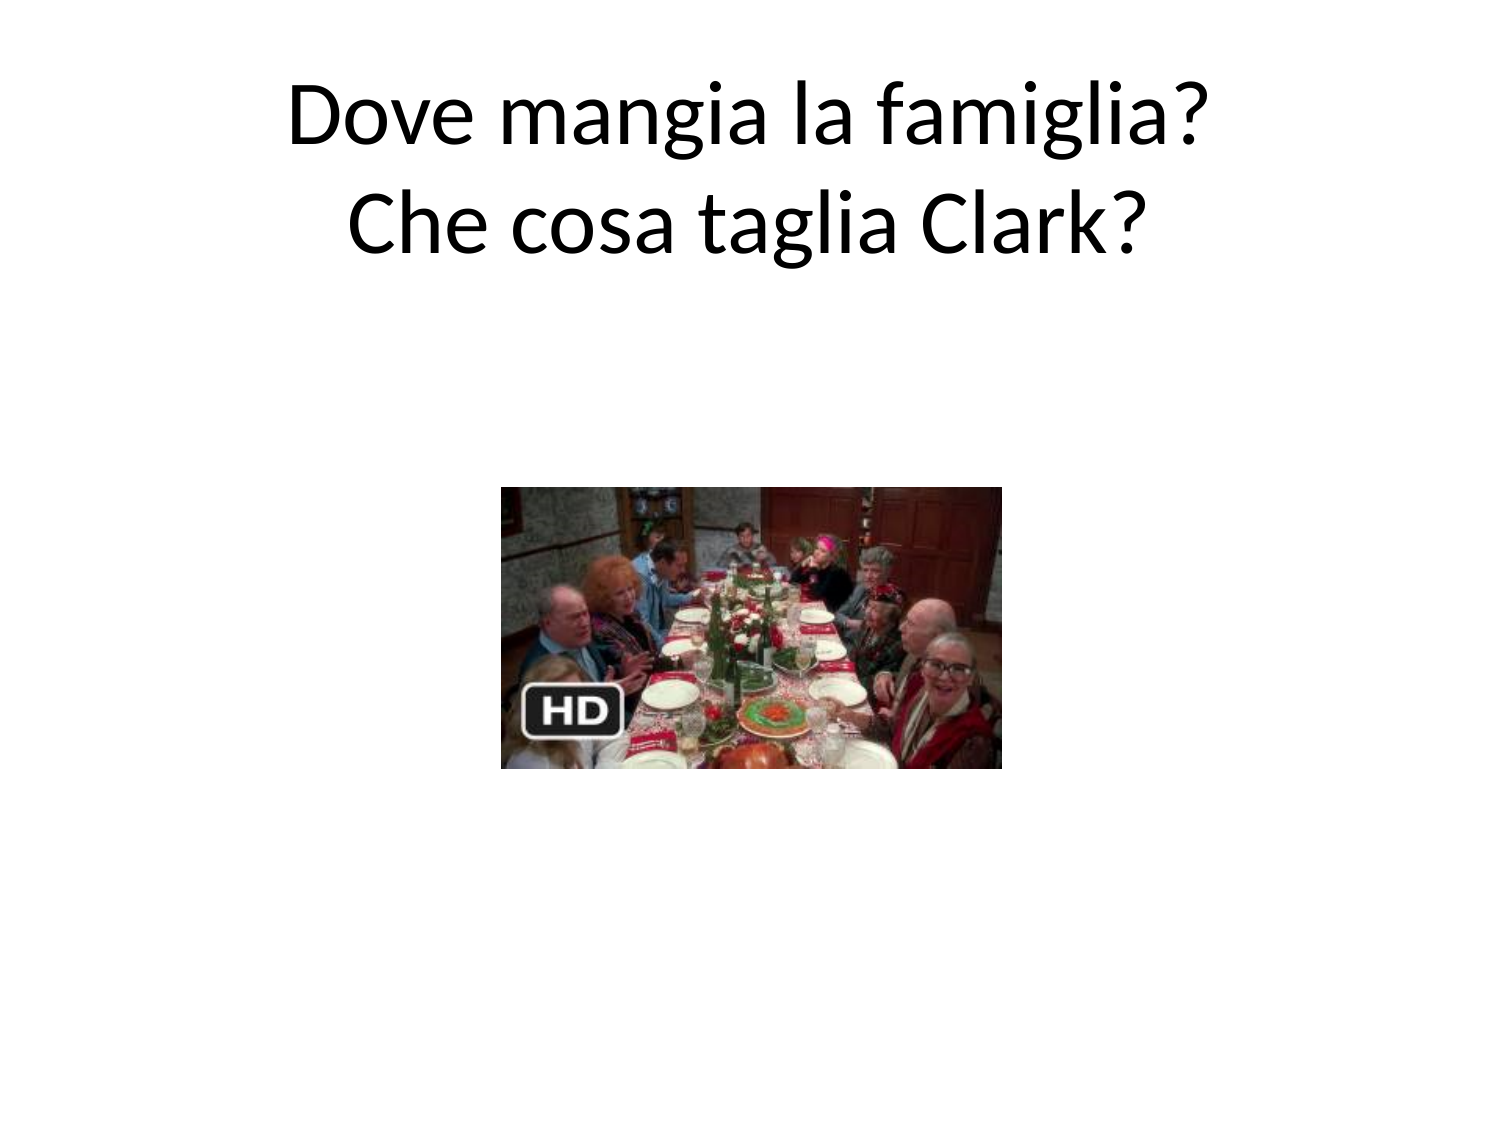

# Dove mangia la famiglia? Che cosa taglia Clark?